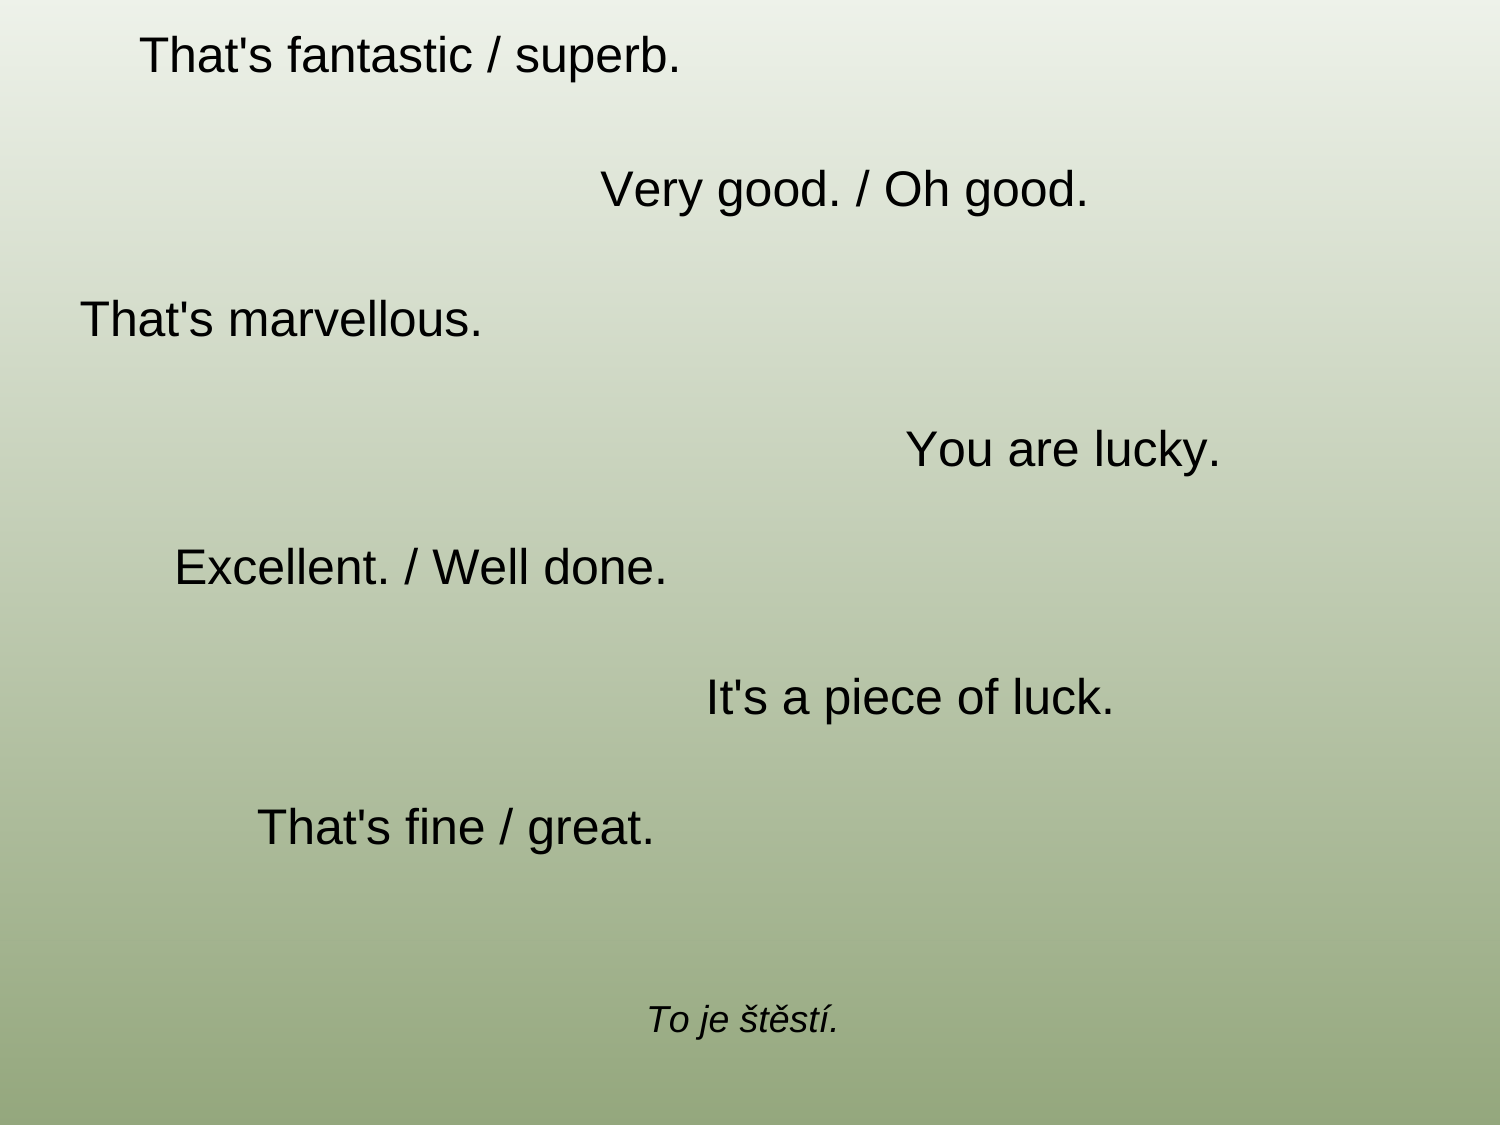

That's fantastic / superb.
Very good. / Oh good.
That's marvellous.
You are lucky.
Excellent. / Well done.
It's a piece of luck.
That's fine / great.
To je štěstí.